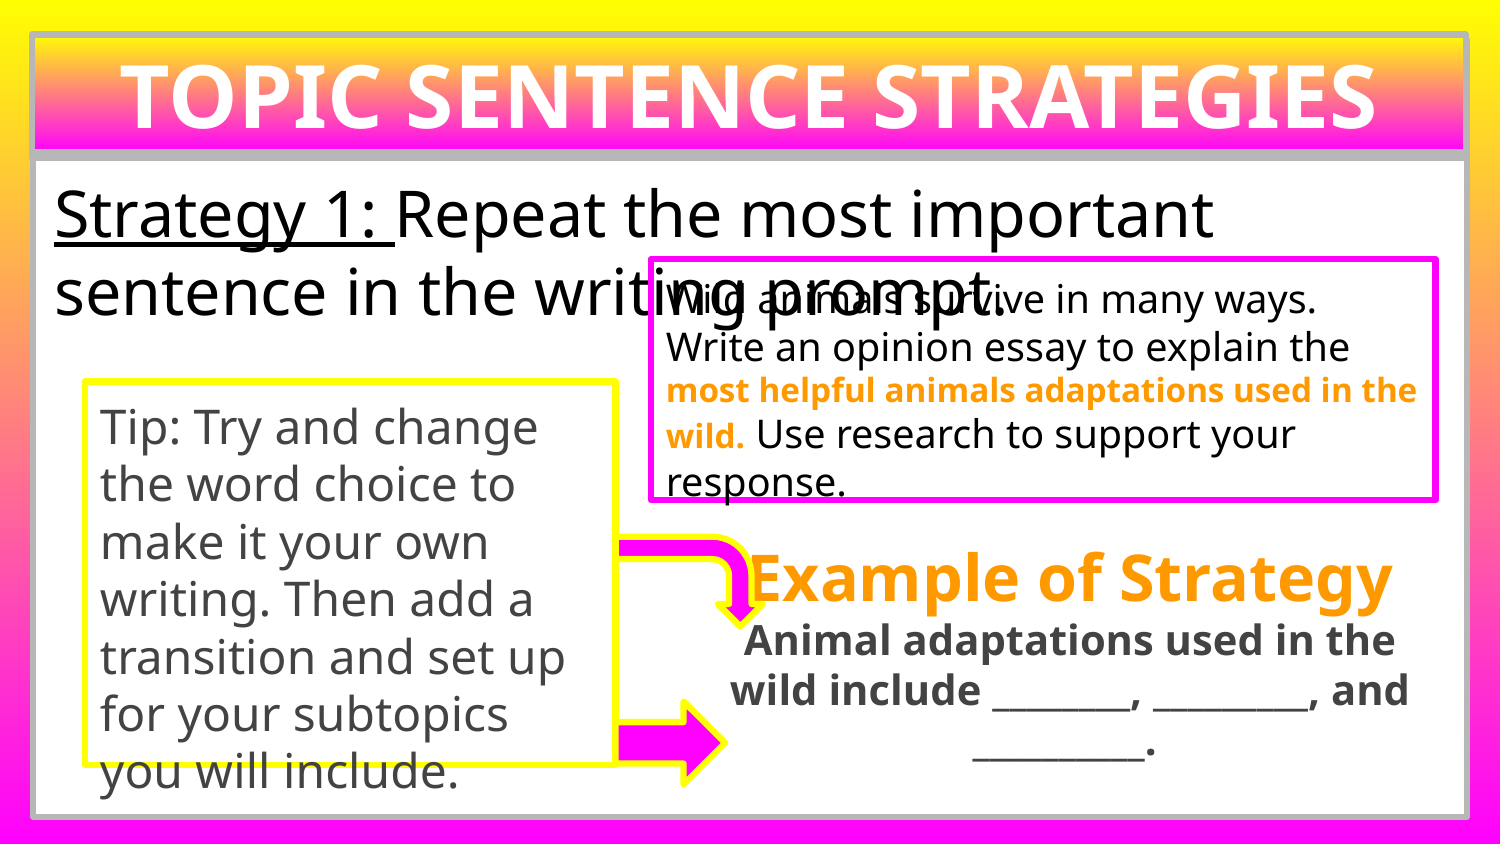

TOPIC SENTENCE STRATEGIES
Strategy 1: Repeat the most important sentence in the writing prompt.
Wild animals survive in many ways. Write an opinion essay to explain the most helpful animals adaptations used in the wild. Use research to support your response.
Tip: Try and change the word choice to make it your own writing. Then add a transition and set up for your subtopics you will include.
Example of Strategy
Animal adaptations used in the wild include ________, _________, and __________.